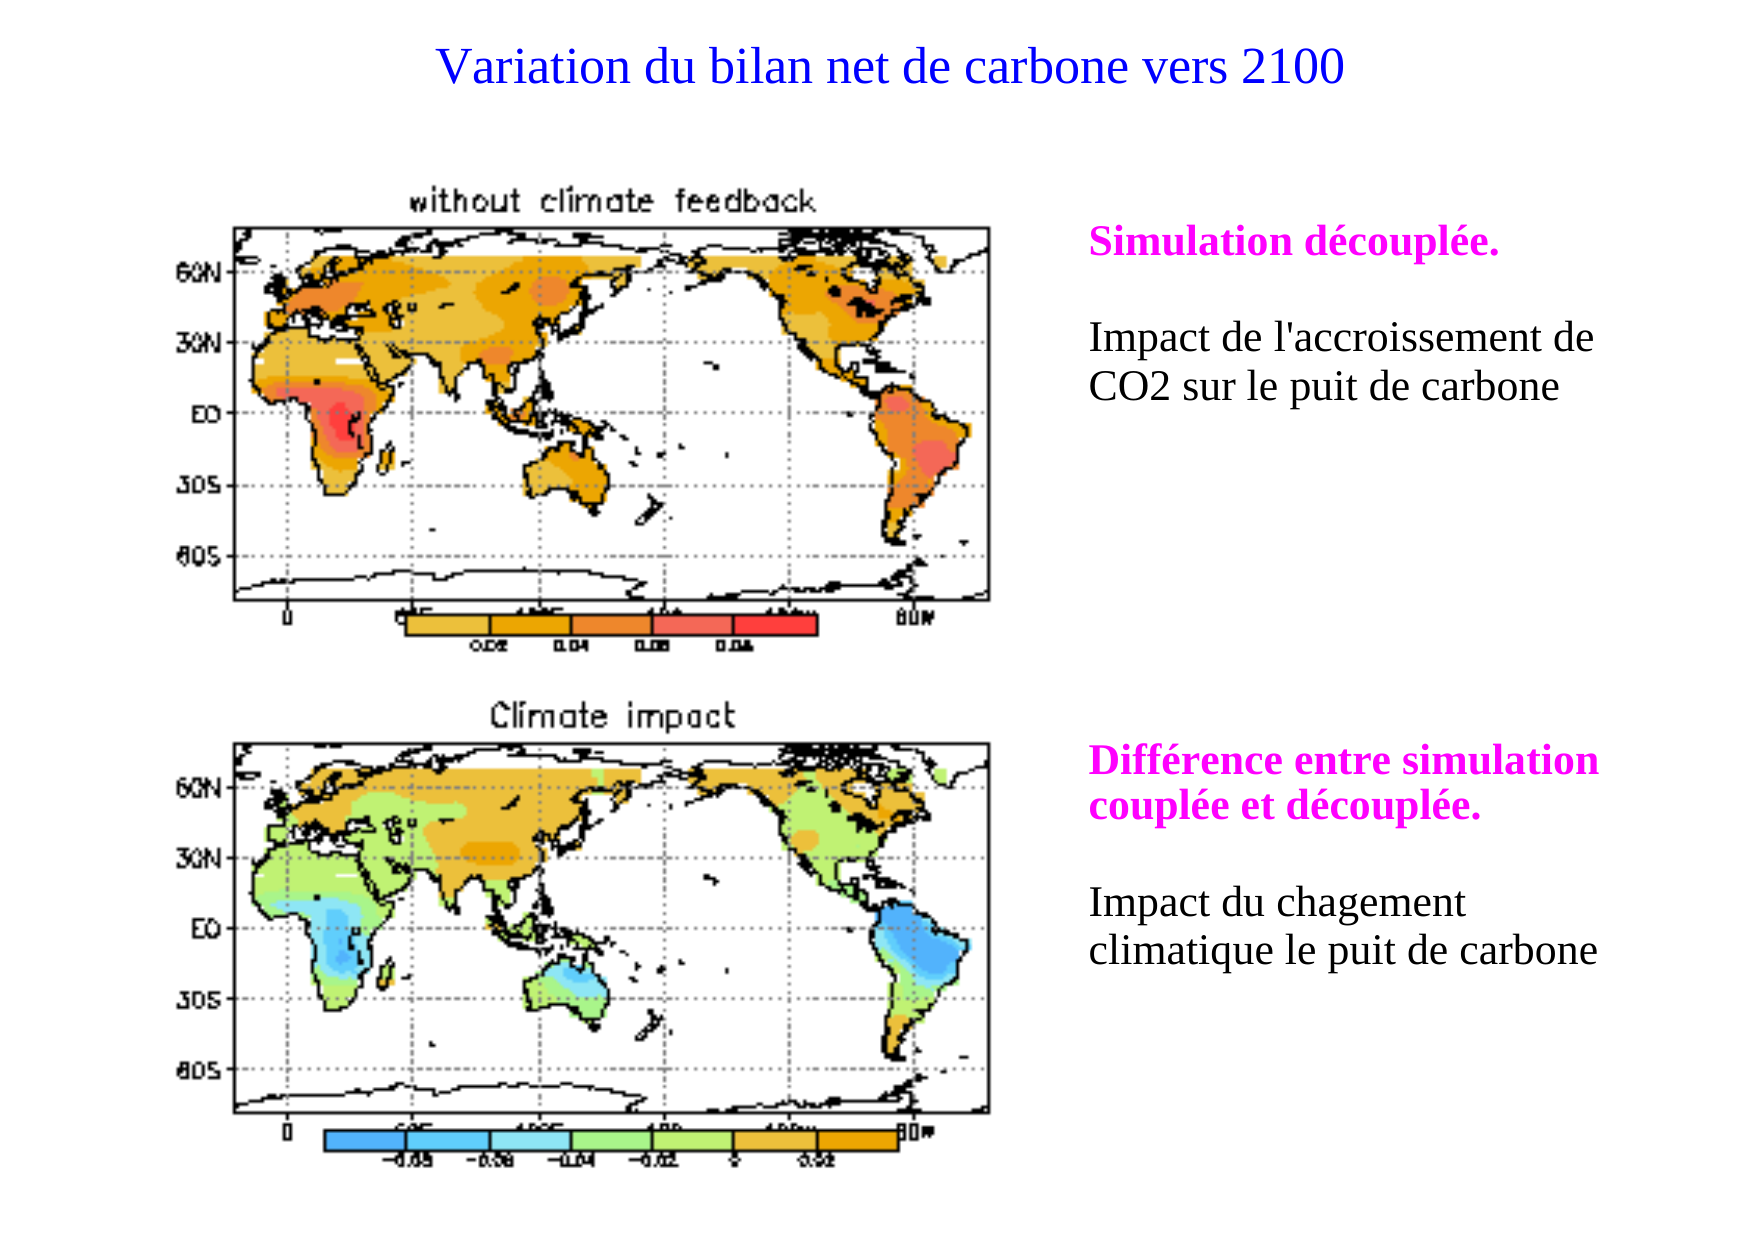

Variation du bilan net de carbone vers 2100
Simulation découplée.
Impact de l'accroissement de CO2 sur le puit de carbone
Différence entre simulation couplée et découplée.
Impact du chagement climatique le puit de carbone